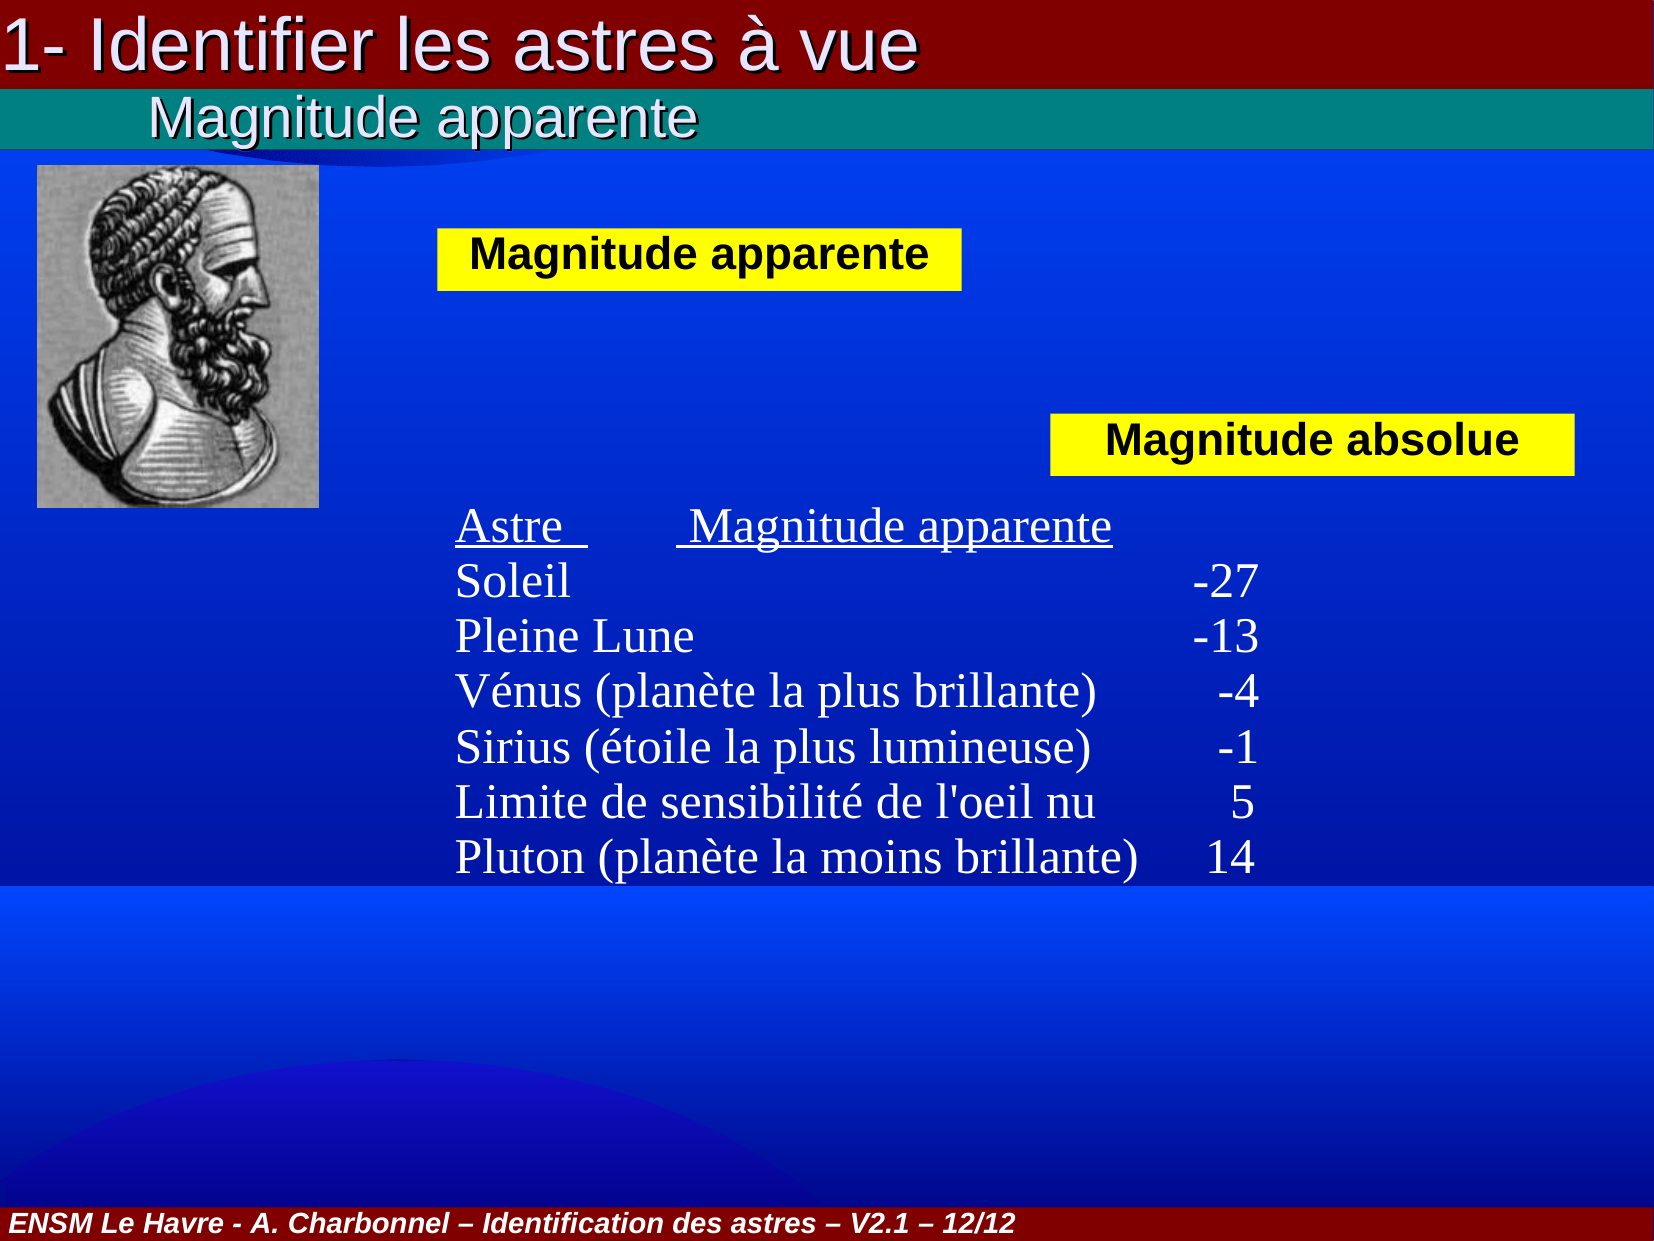

1- Identifier les astres à vue
# Magnitude apparente
Magnitude apparente
Magnitude absolue
Astre 		 Magnitude apparente
Soleil 									-27
Pleine Lune 							-13
Vénus (planète la plus brillante) 		 -4
Sirius (étoile la plus lumineuse) 		 -1
Limite de sensibilité de l'oeil nu 		 5
Pluton (planète la moins brillante) 	 14
 ENSM Le Havre - A. Charbonnel – Identification des astres – V2.1 – 12/12